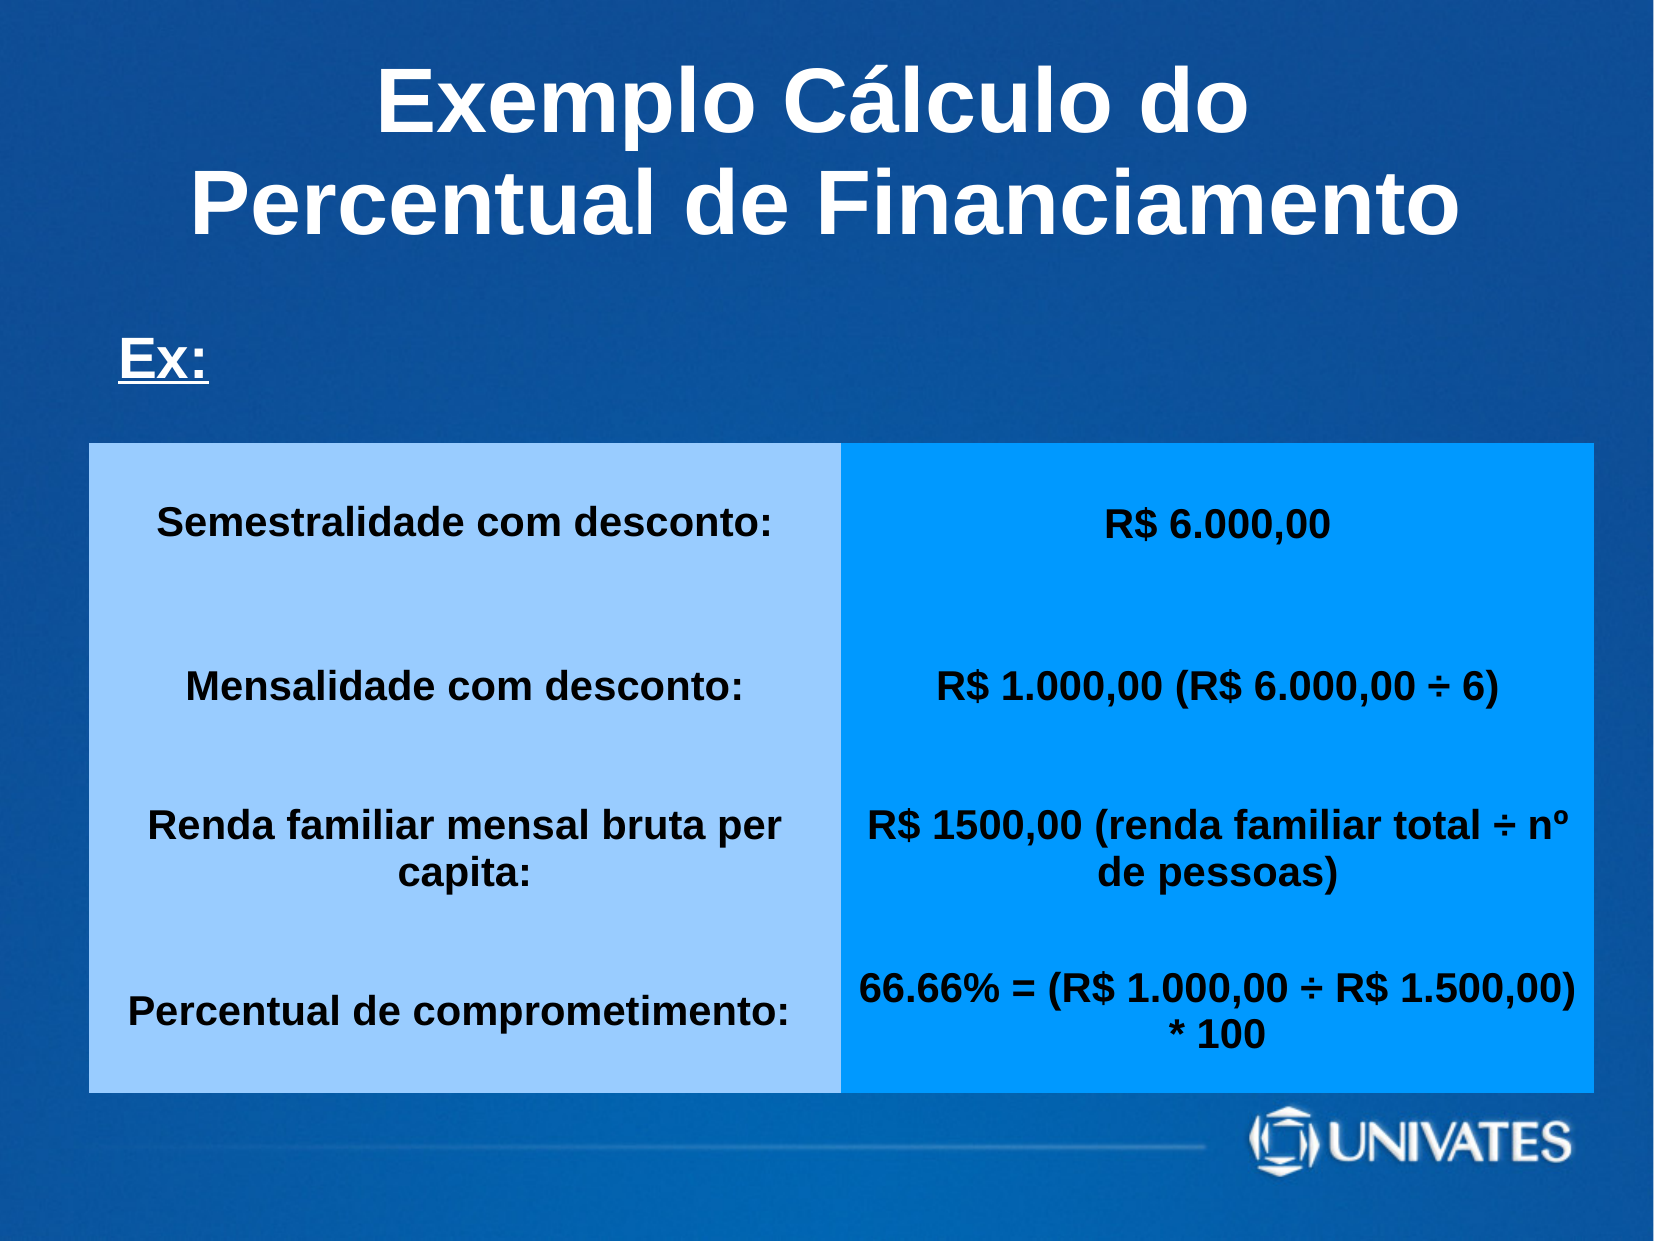

Ex:
# Exemplo Cálculo do Percentual de Financiamento
| Semestralidade com desconto: | R$ 6.000,00 |
| --- | --- |
| Mensalidade com desconto: | R$ 1.000,00 (R$ 6.000,00 ÷ 6) |
| Renda familiar mensal bruta per capita: | R$ 1500,00 (renda familiar total ÷ nº de pessoas) |
| Percentual de comprometimento: | 66.66% = (R$ 1.000,00 ÷ R$ 1.500,00) \* 100 |